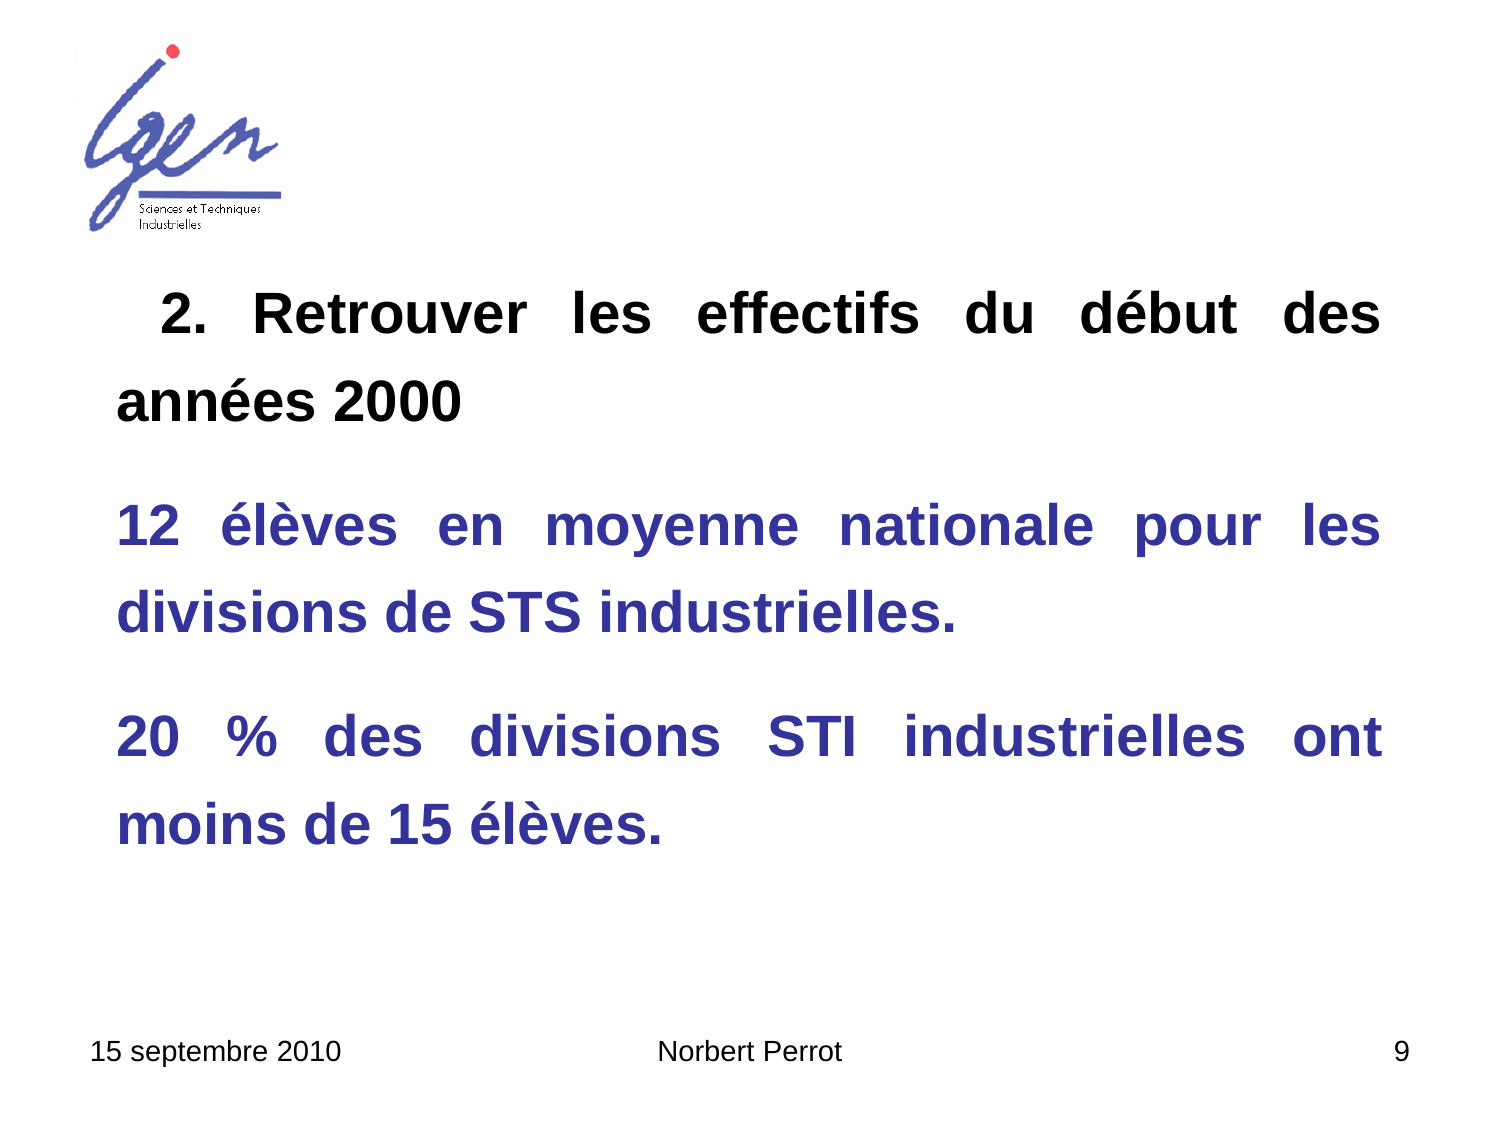

2. Retrouver les effectifs du début des années 2000
12 élèves en moyenne nationale pour les divisions de STS industrielles.
20 % des divisions STI industrielles ont moins de 15 élèves.
15 septembre 2010
Norbert Perrot